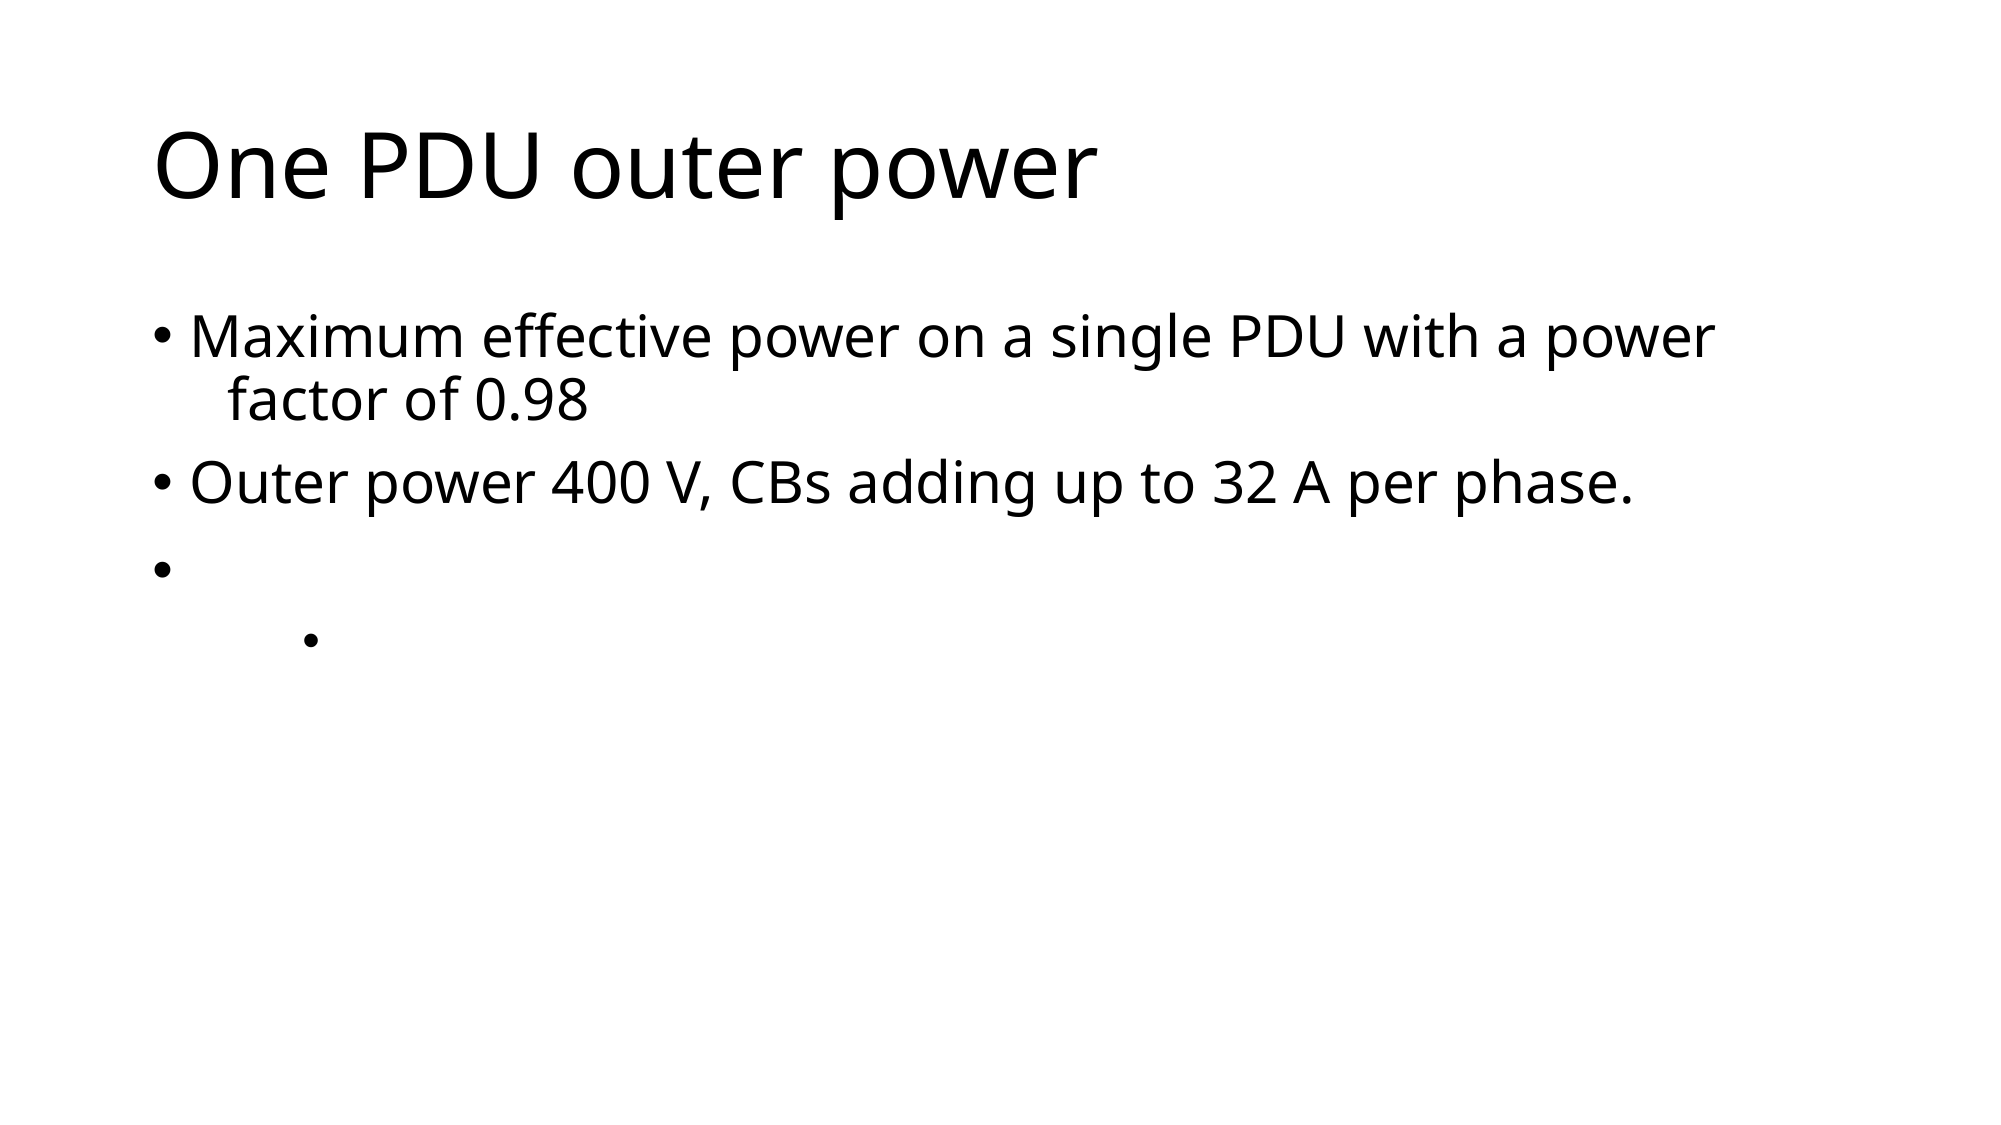

# One PDU outer power
Maximum effective power on a single PDU with a power factor of 0.98
Outer power 400 V, CBs adding up to 32 A per phase.